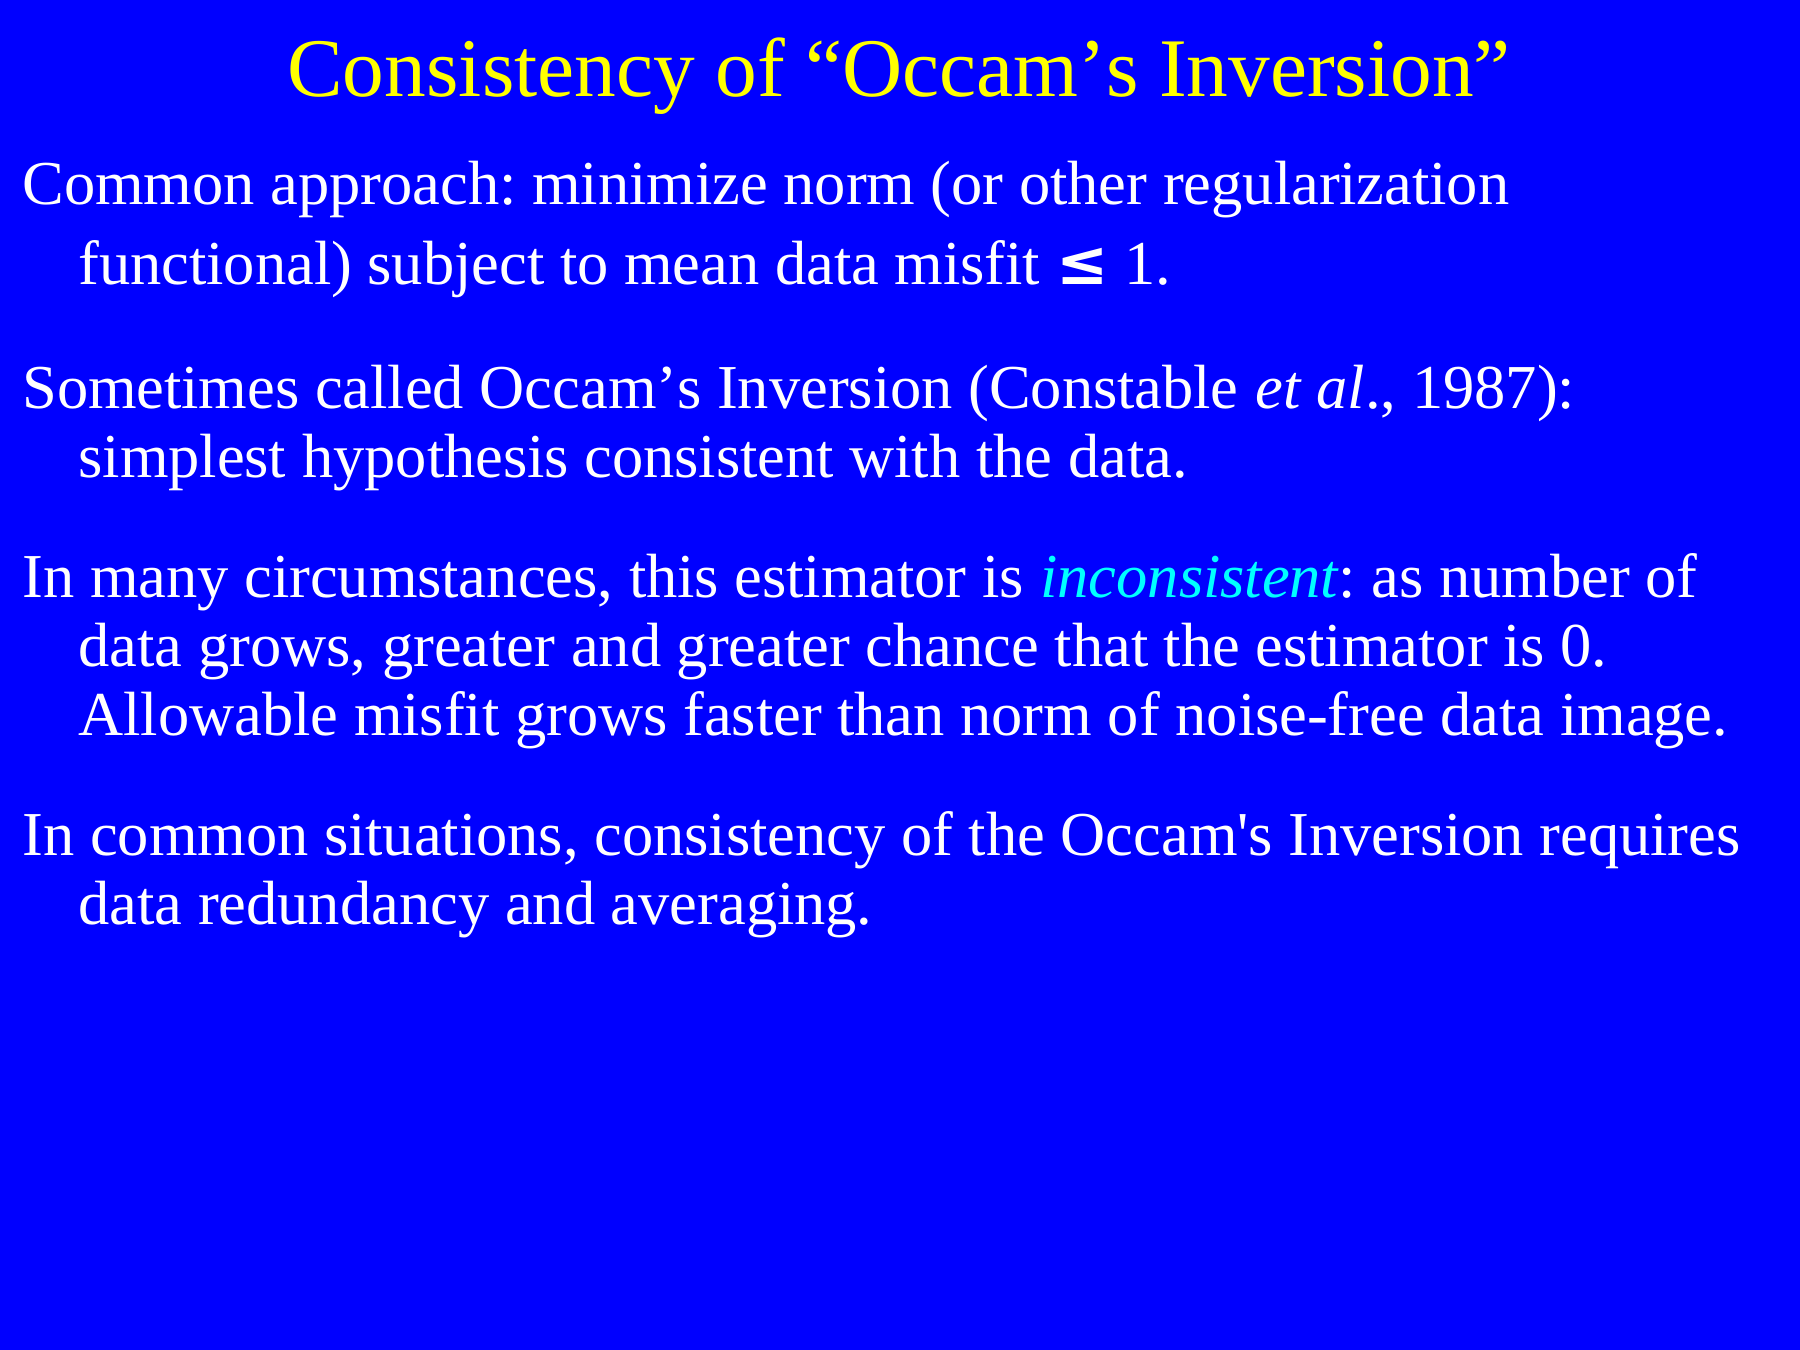

# Consistency of “Occam’s Inversion”
Common approach: minimize norm (or other regularization functional) subject to mean data misfit ≤ 1.
Sometimes called Occam’s Inversion (Constable et al., 1987): simplest hypothesis consistent with the data.
In many circumstances, this estimator is inconsistent: as number of data grows, greater and greater chance that the estimator is 0. Allowable misfit grows faster than norm of noise-free data image.
In common situations, consistency of the Occam's Inversion requires data redundancy and averaging.